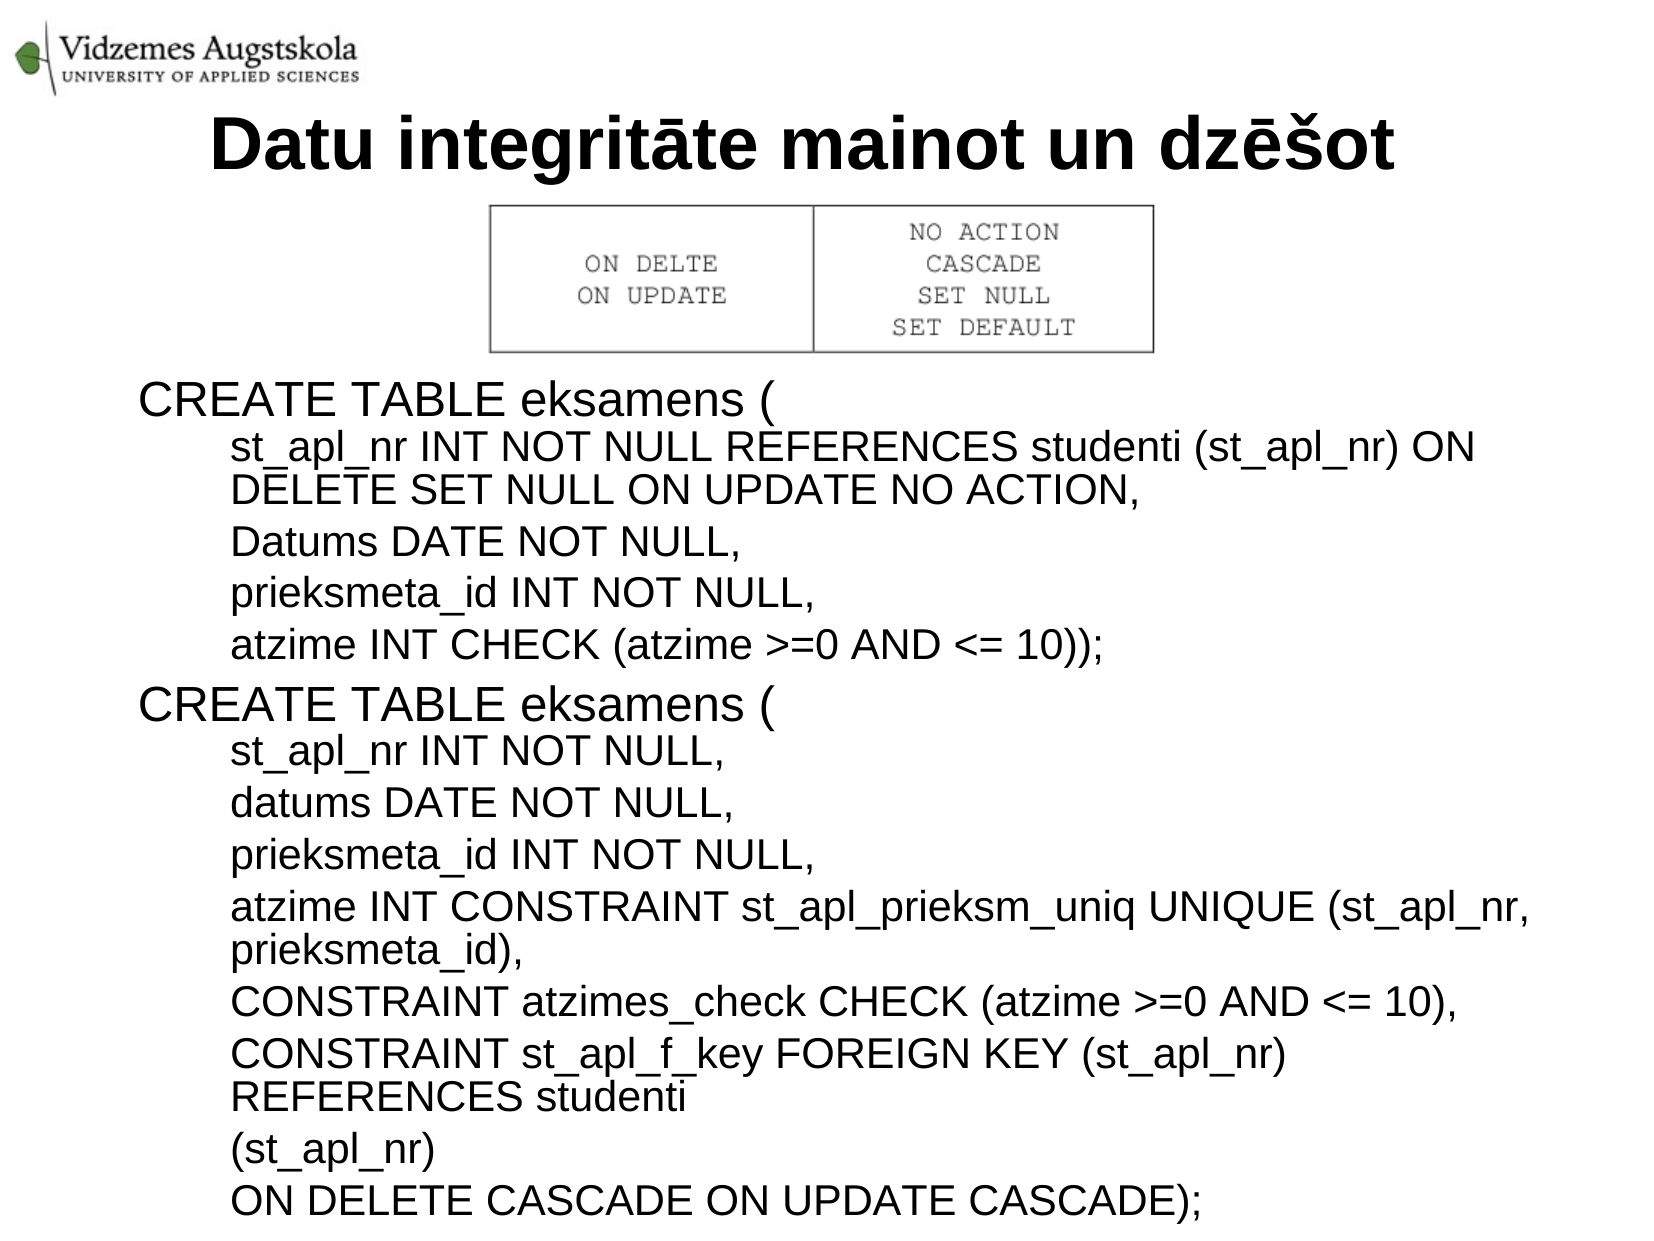

# Datu integritāte mainot un dzēšot
CREATE TABLE eksamens (
st_apl_nr INT NOT NULL REFERENCES studenti (st_apl_nr) ON DELETE SET NULL ON UPDATE NO ACTION,
Datums DATE NOT NULL,
prieksmeta_id INT NOT NULL,
atzime INT CHECK (atzime >=0 AND <= 10));
CREATE TABLE eksamens (
st_apl_nr INT NOT NULL,
datums DATE NOT NULL,
prieksmeta_id INT NOT NULL,
atzime INT CONSTRAINT st_apl_prieksm_uniq UNIQUE (st_apl_nr, prieksmeta_id),
CONSTRAINT atzimes_check CHECK (atzime >=0 AND <= 10),
CONSTRAINT st_apl_f_key FOREIGN KEY (st_apl_nr) REFERENCES studenti
(st_apl_nr)
ON DELETE CASCADE ON UPDATE CASCADE);